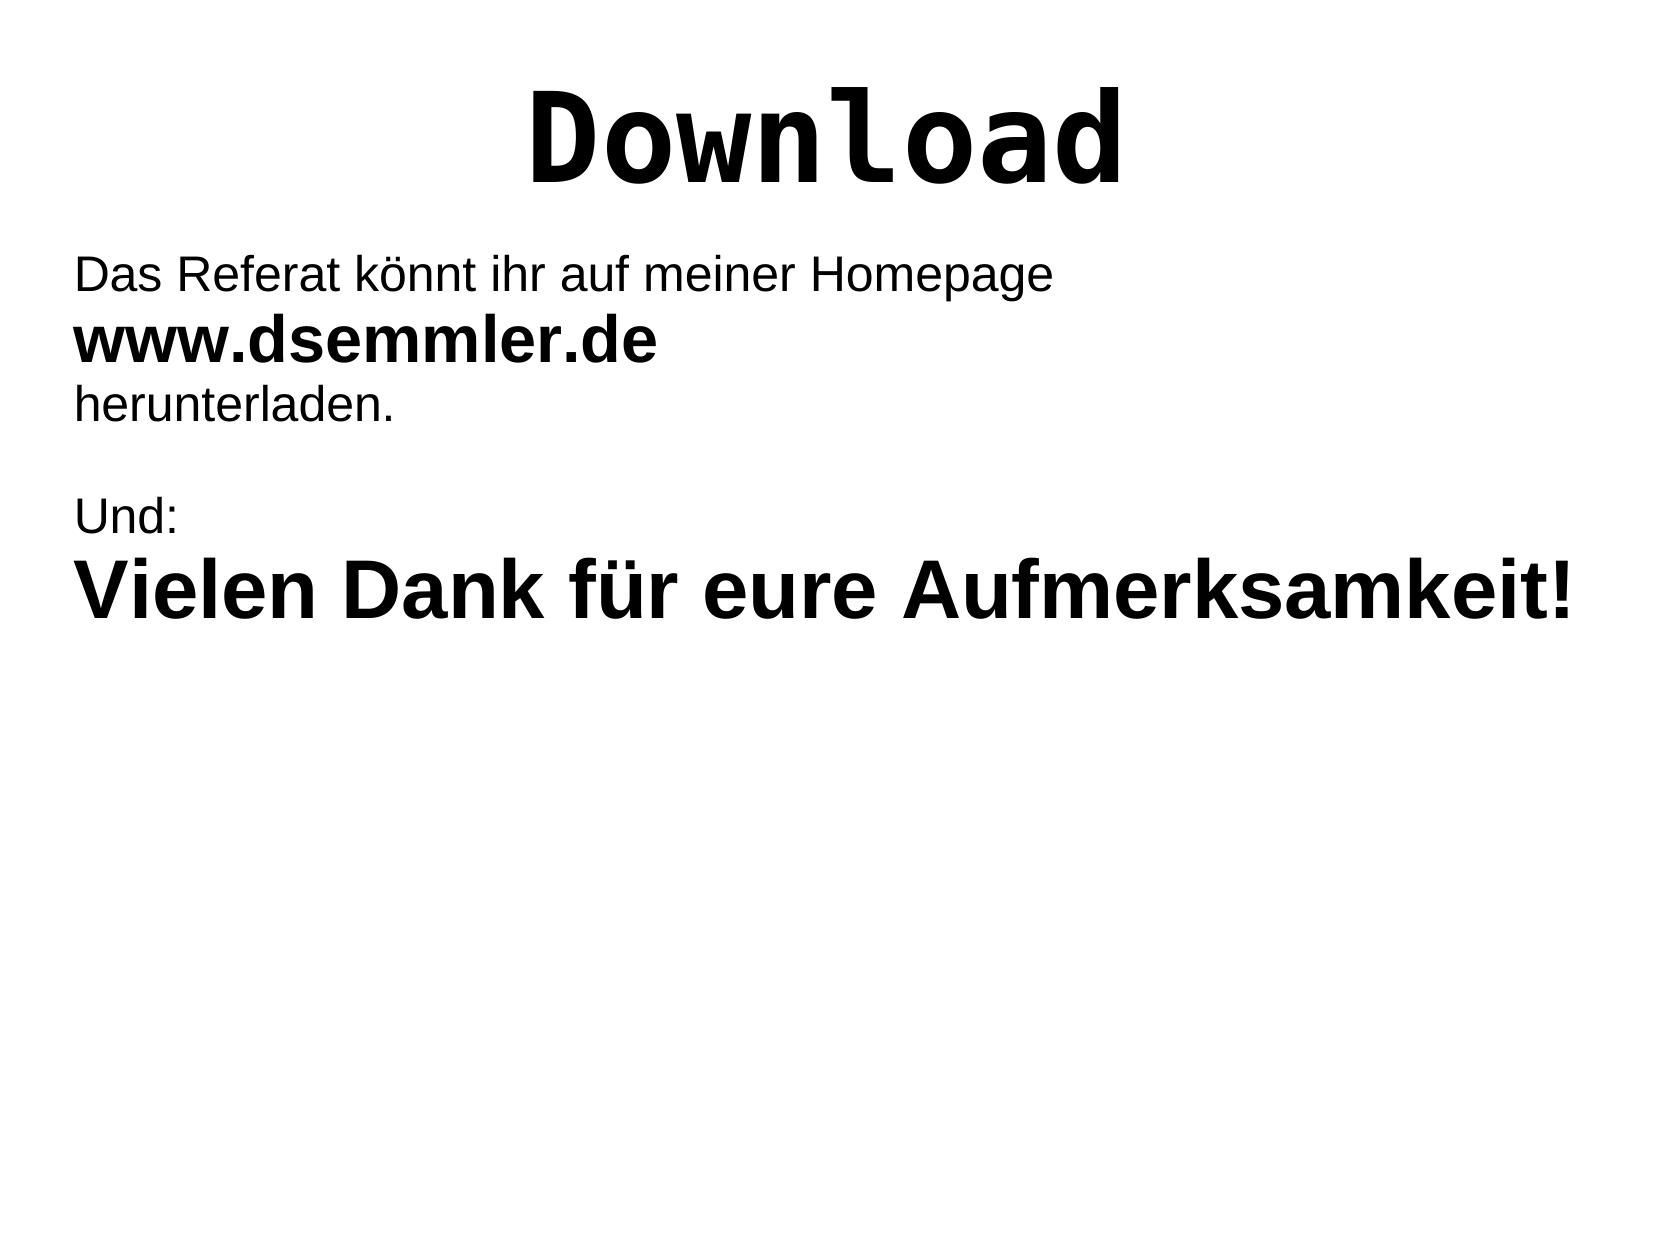

Download
Das Referat könnt ihr auf meiner Homepage
www.dsemmler.de
herunterladen.
Und:
Vielen Dank für eure Aufmerksamkeit!